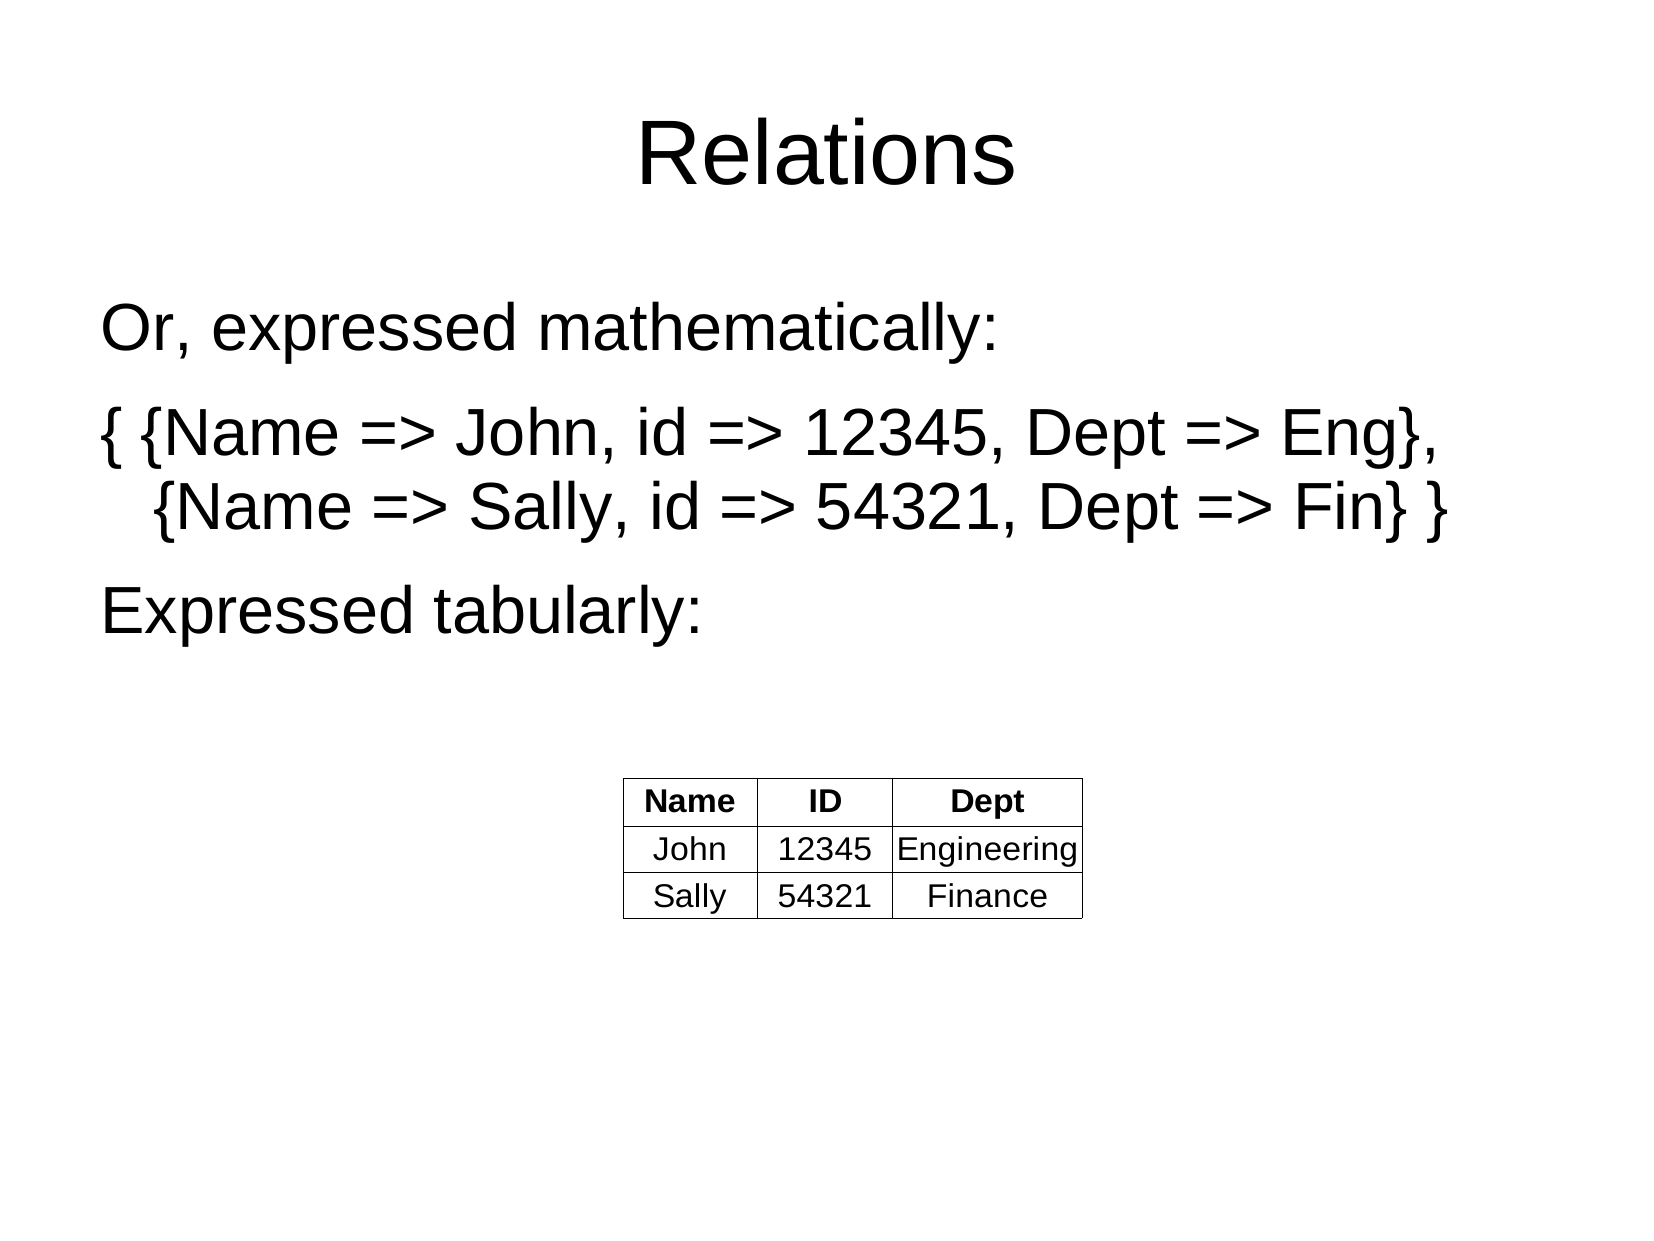

# Relations
Or, expressed mathematically:
{ {Name => John, id => 12345, Dept => Eng}, {Name => Sally, id => 54321, Dept => Fin} }
Expressed tabularly: